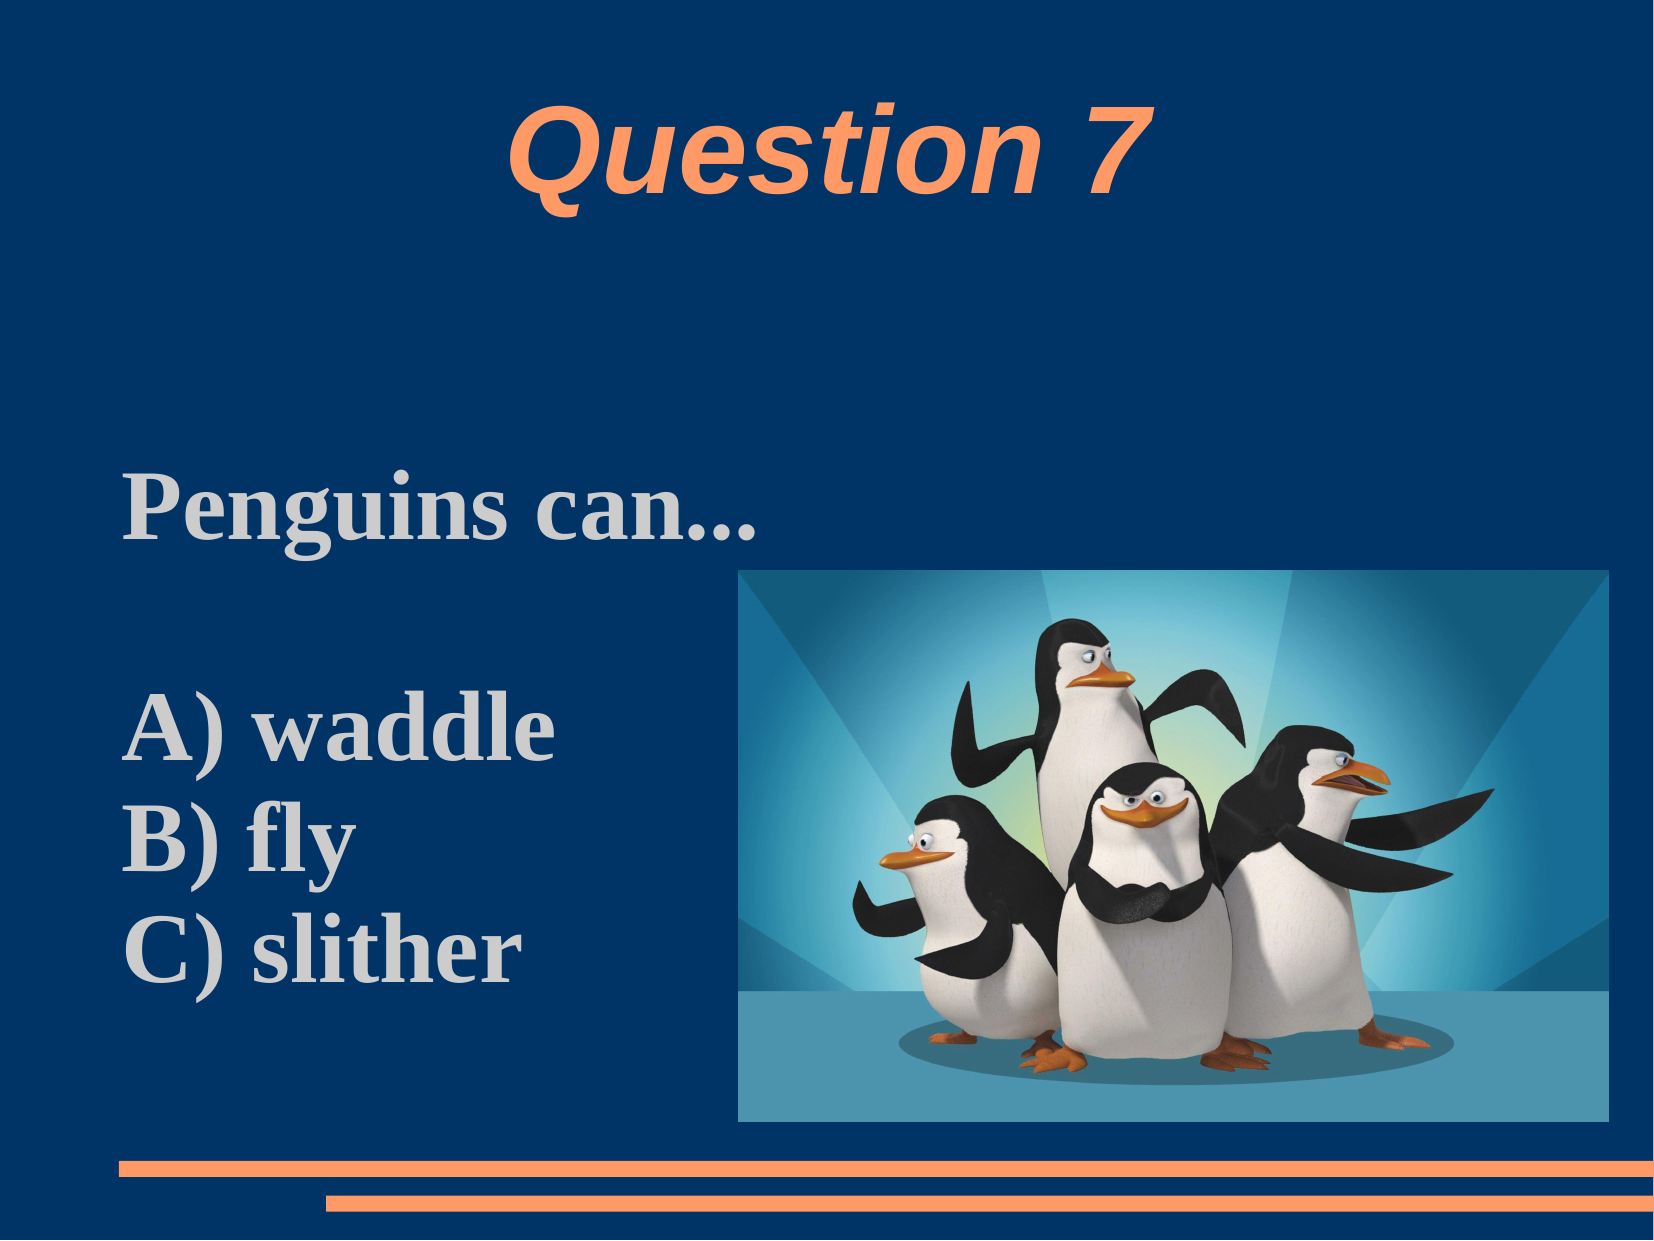

# Question 7
Penguins can...
A) waddle
B) fly
C) slither